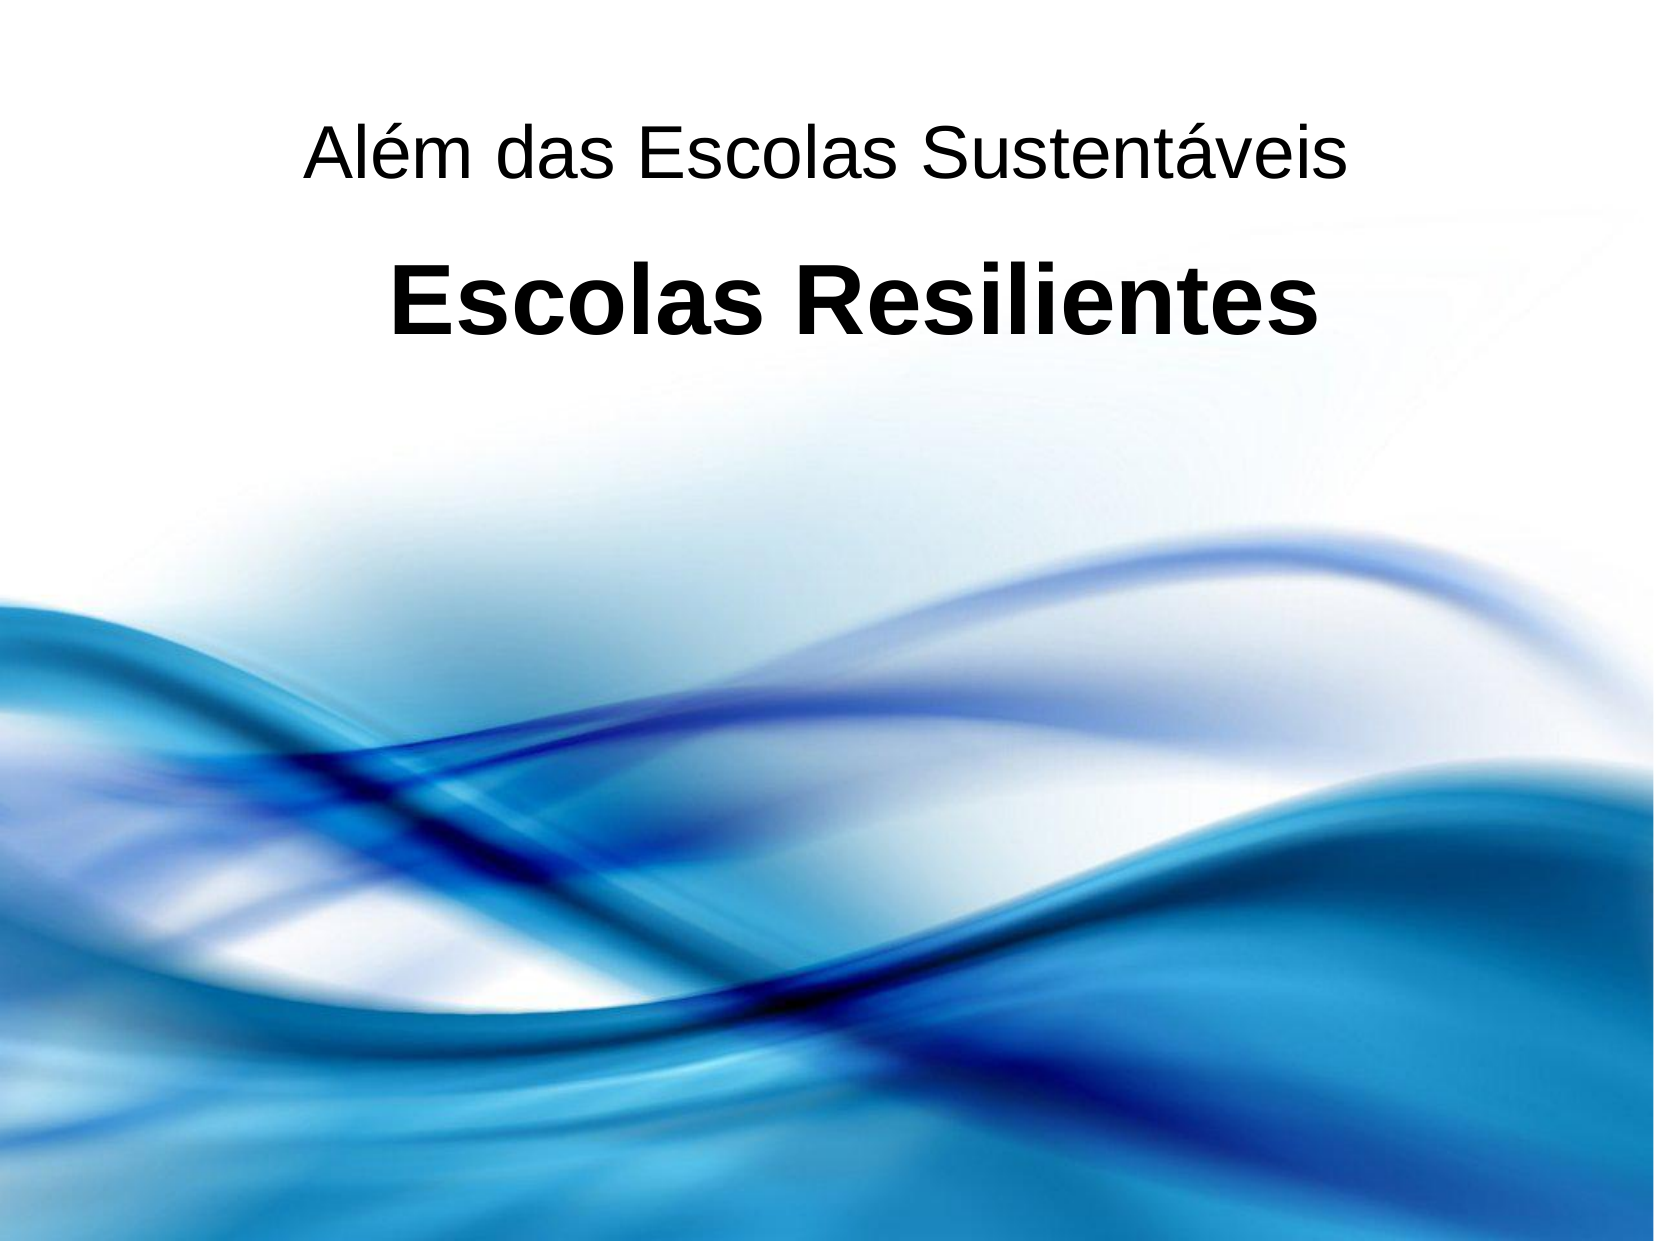

# Além das Escolas Sustentáveis
Escolas Resilientes